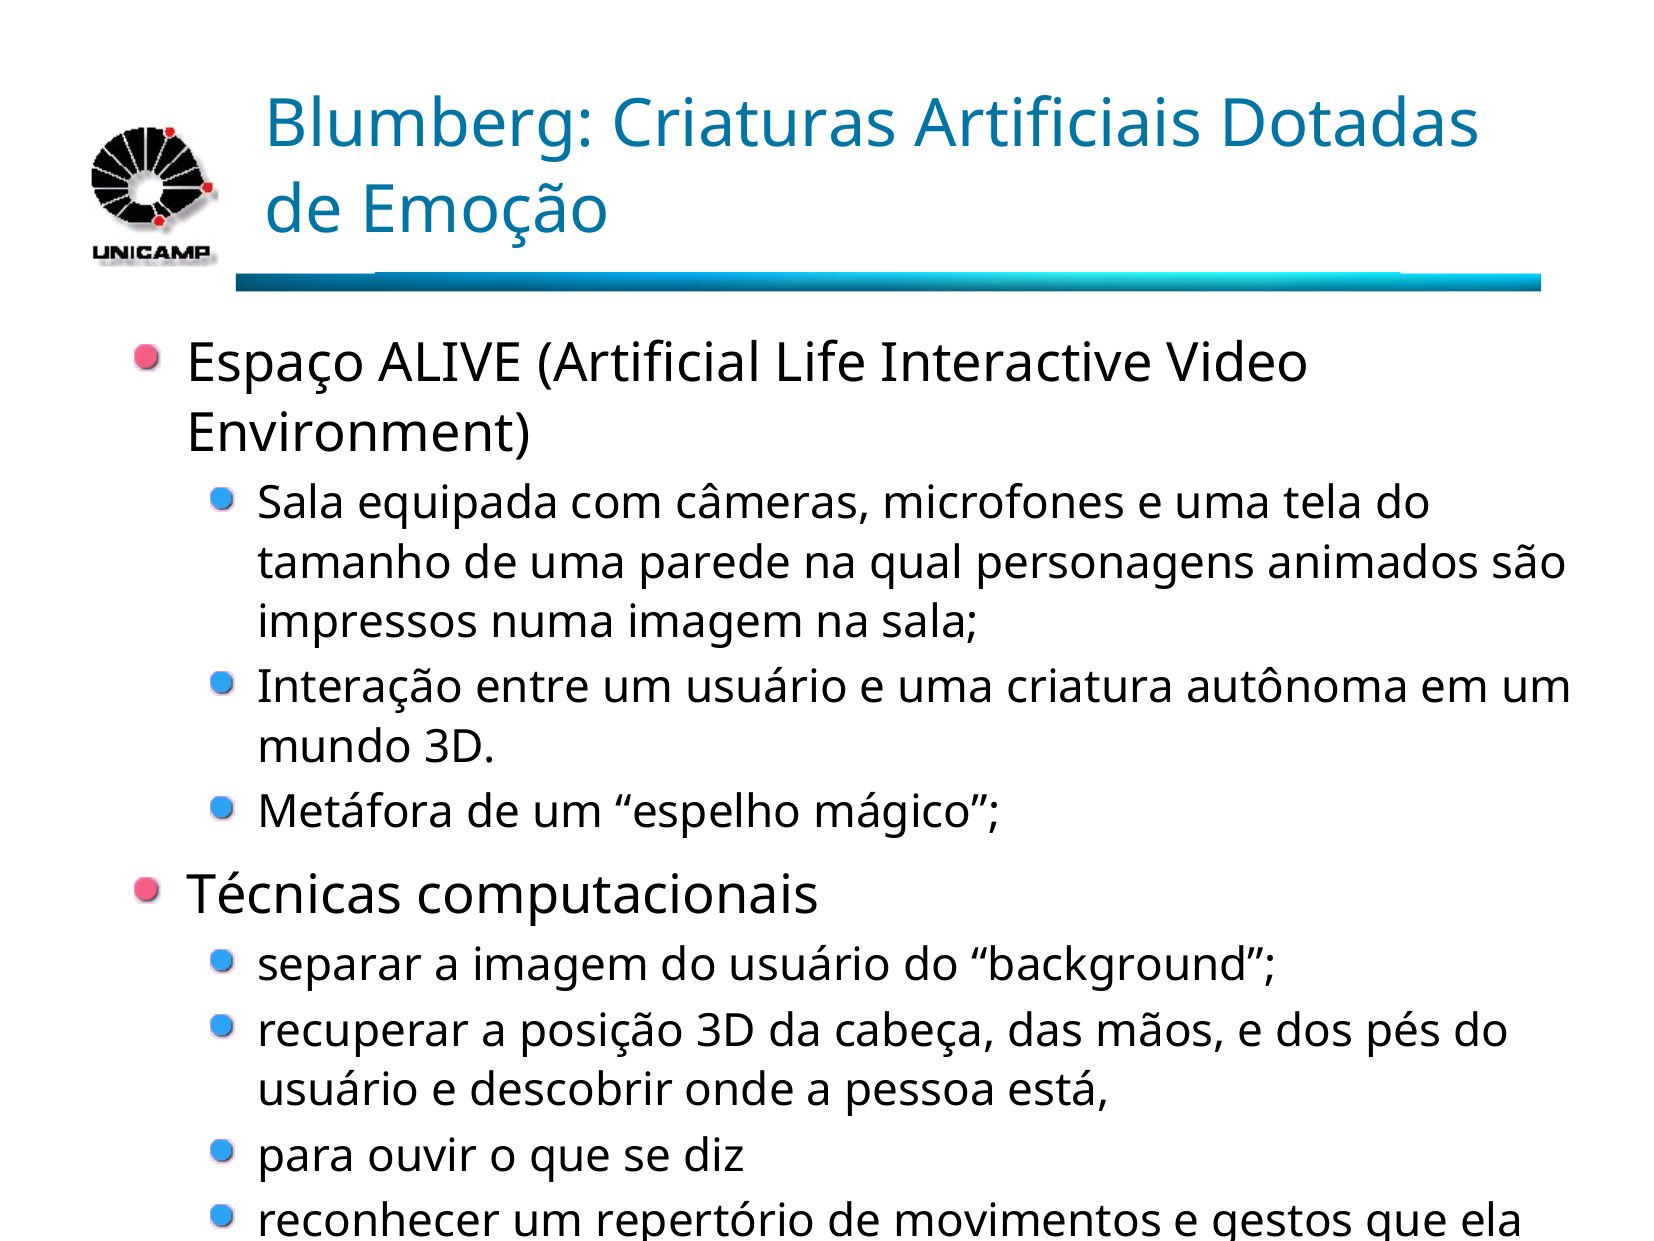

# Blumberg: Criaturas Artificiais Dotadas de Emoção
Espaço ALIVE (Artificial Life Interactive Video Environment)
Sala equipada com câmeras, microfones e uma tela do tamanho de uma parede na qual personagens animados são impressos numa imagem na sala;
Interação entre um usuário e uma criatura autônoma em um mundo 3D.
Metáfora de um “espelho mágico”;
Técnicas computacionais
separar a imagem do usuário do “background”;
recuperar a posição 3D da cabeça, das mãos, e dos pés do usuário e descobrir onde a pessoa está,
para ouvir o que se diz
reconhecer um repertório de movimentos e gestos que ela possa realizar.